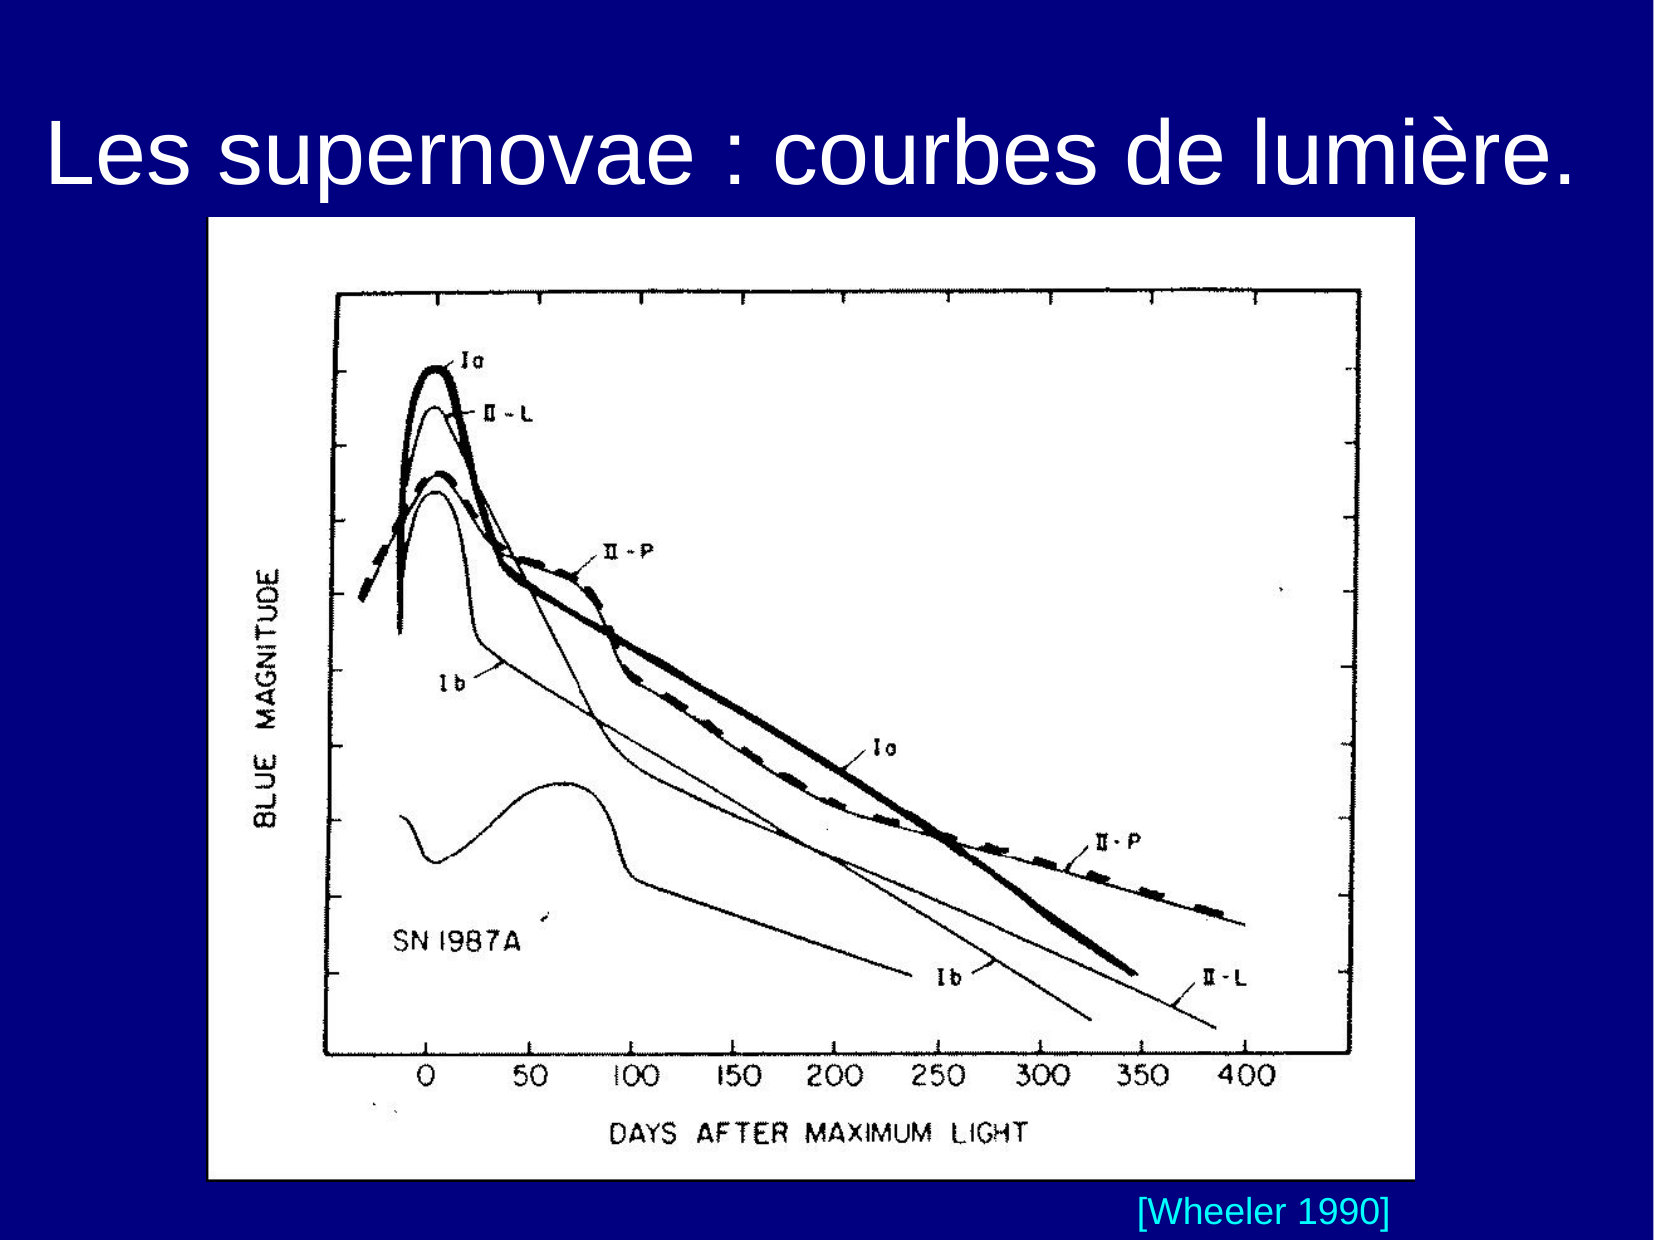

# Les supernovae : courbes de lumière.
[Wheeler 1990]